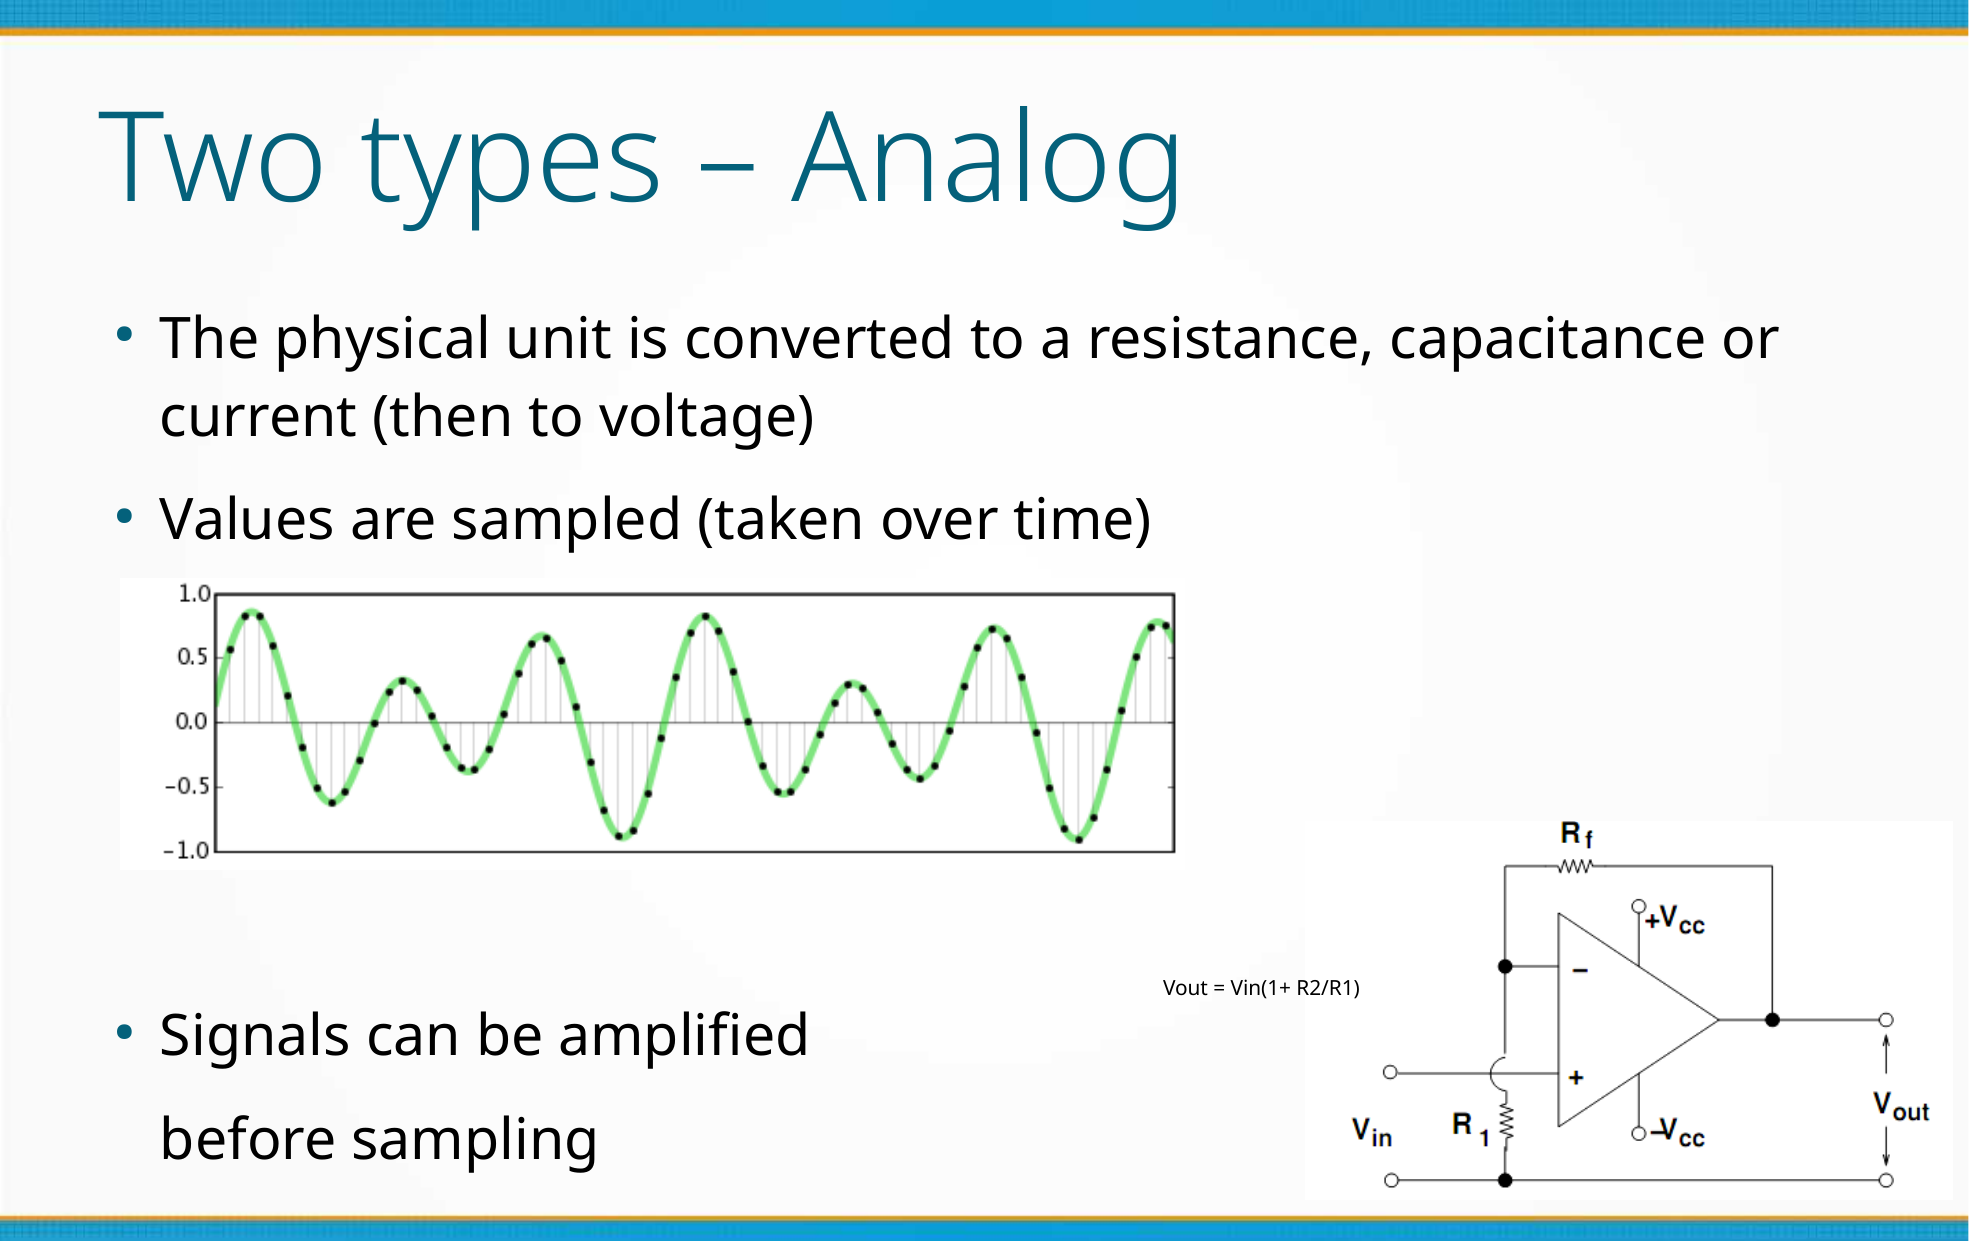

# Two types – Analog
The physical unit is converted to a resistance, capacitance or current (then to voltage)
Values are sampled (taken over time)
Signals can be amplified
before sampling
Vout = Vin(1+ R2/R1)